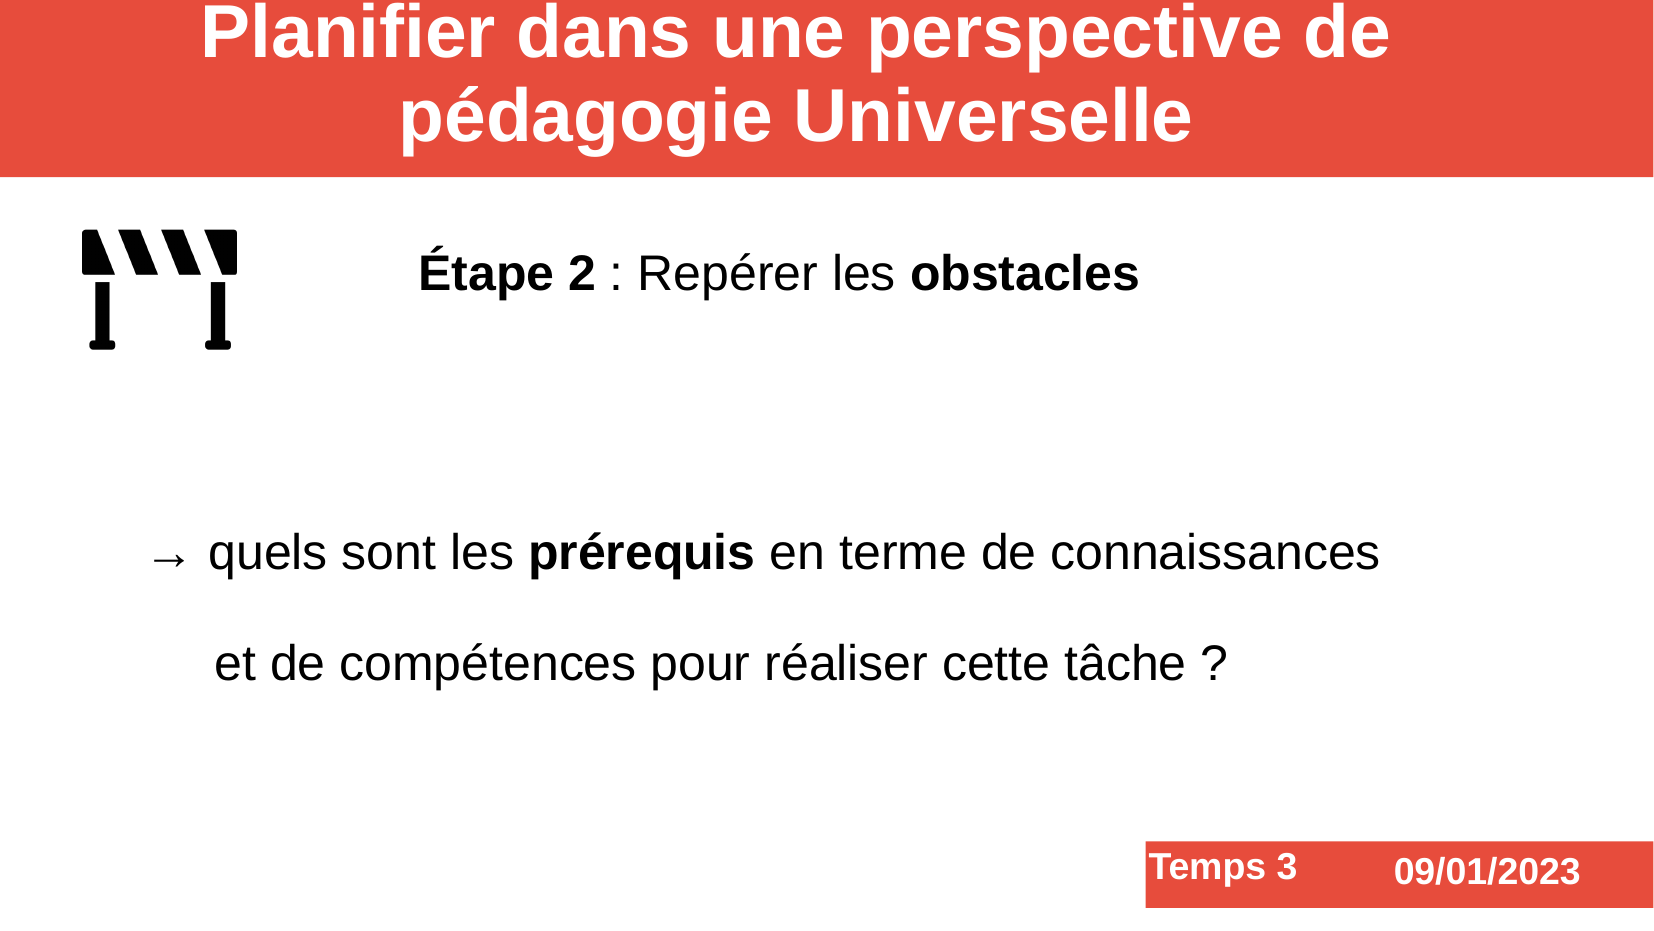

# Planifier dans une perspective de pédagogie Universelle
Étape 2 : Repérer les obstacles
→ quels sont les prérequis en terme de connaissances
 et de compétences pour réaliser cette tâche ?
Temps 3